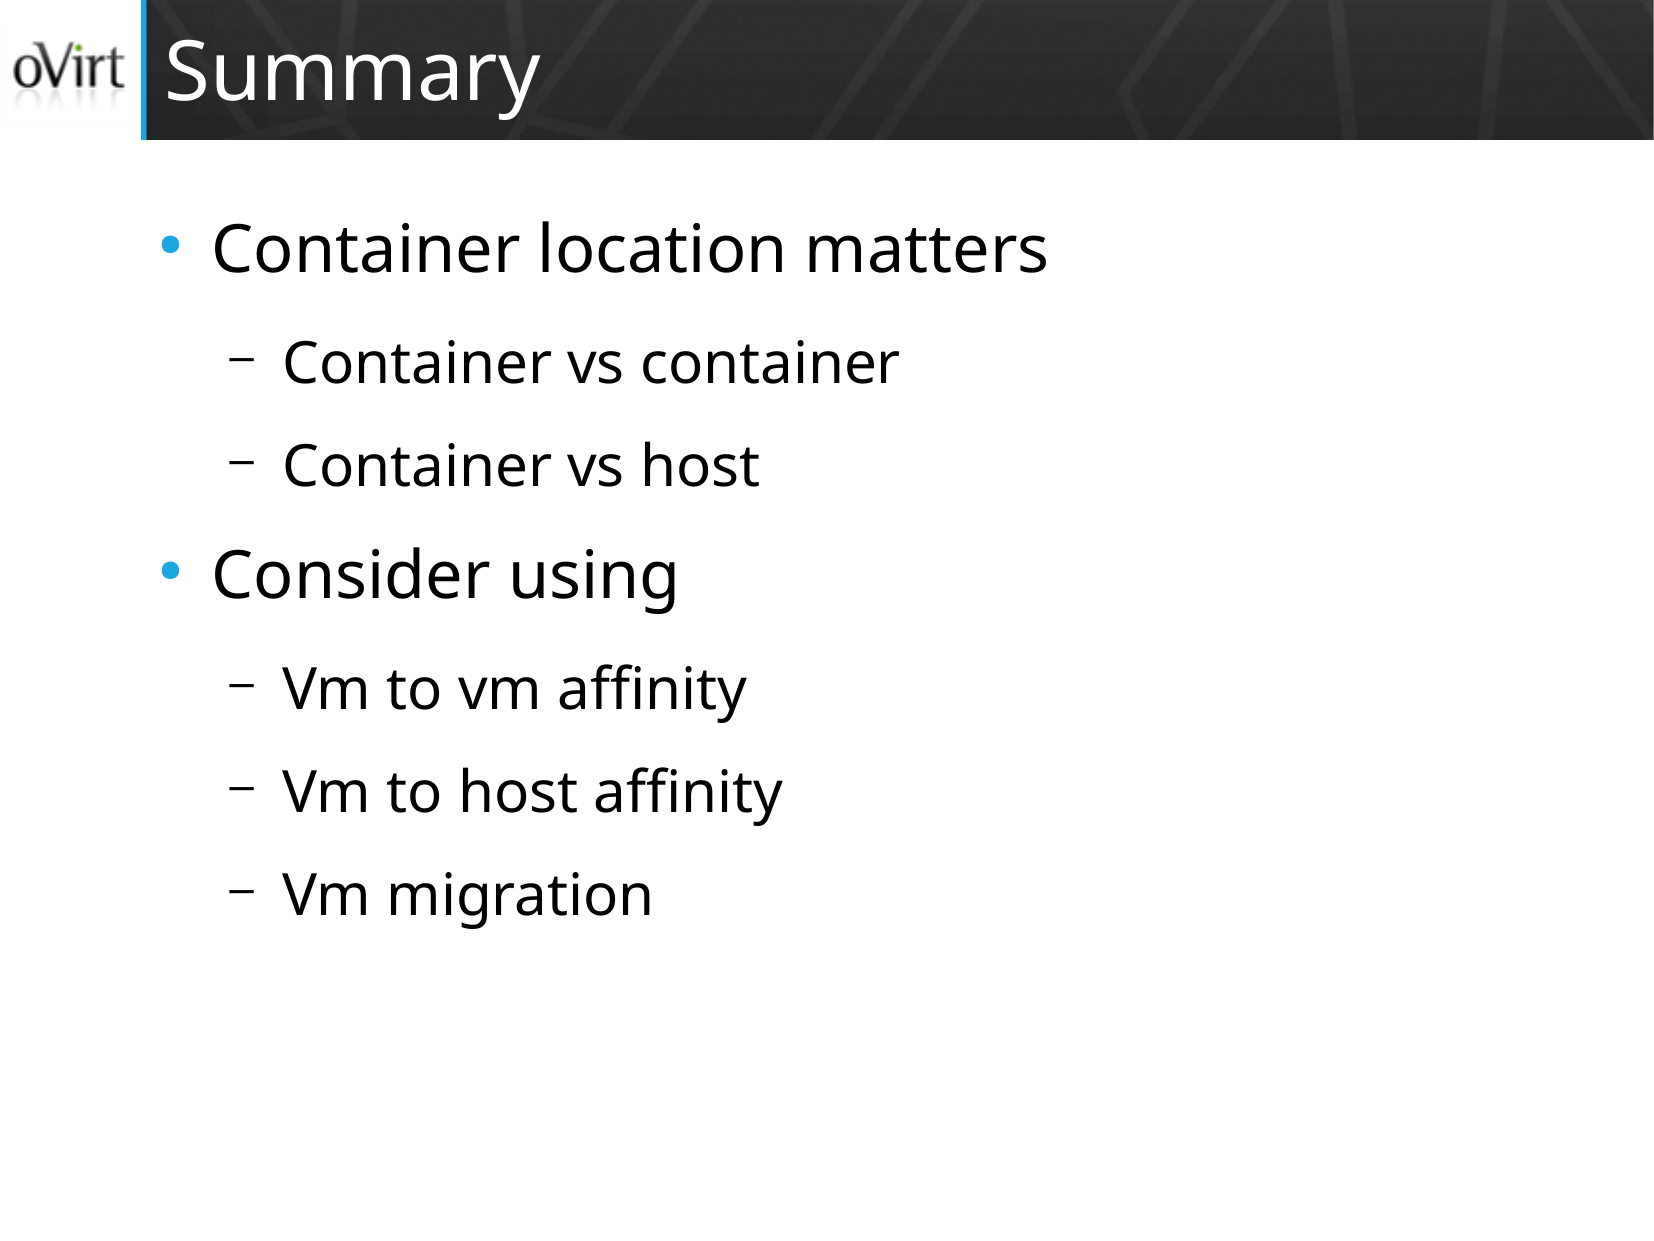

# Summary
Container location matters
Container vs container
Container vs host
Consider using
Vm to vm affinity
Vm to host affinity
Vm migration